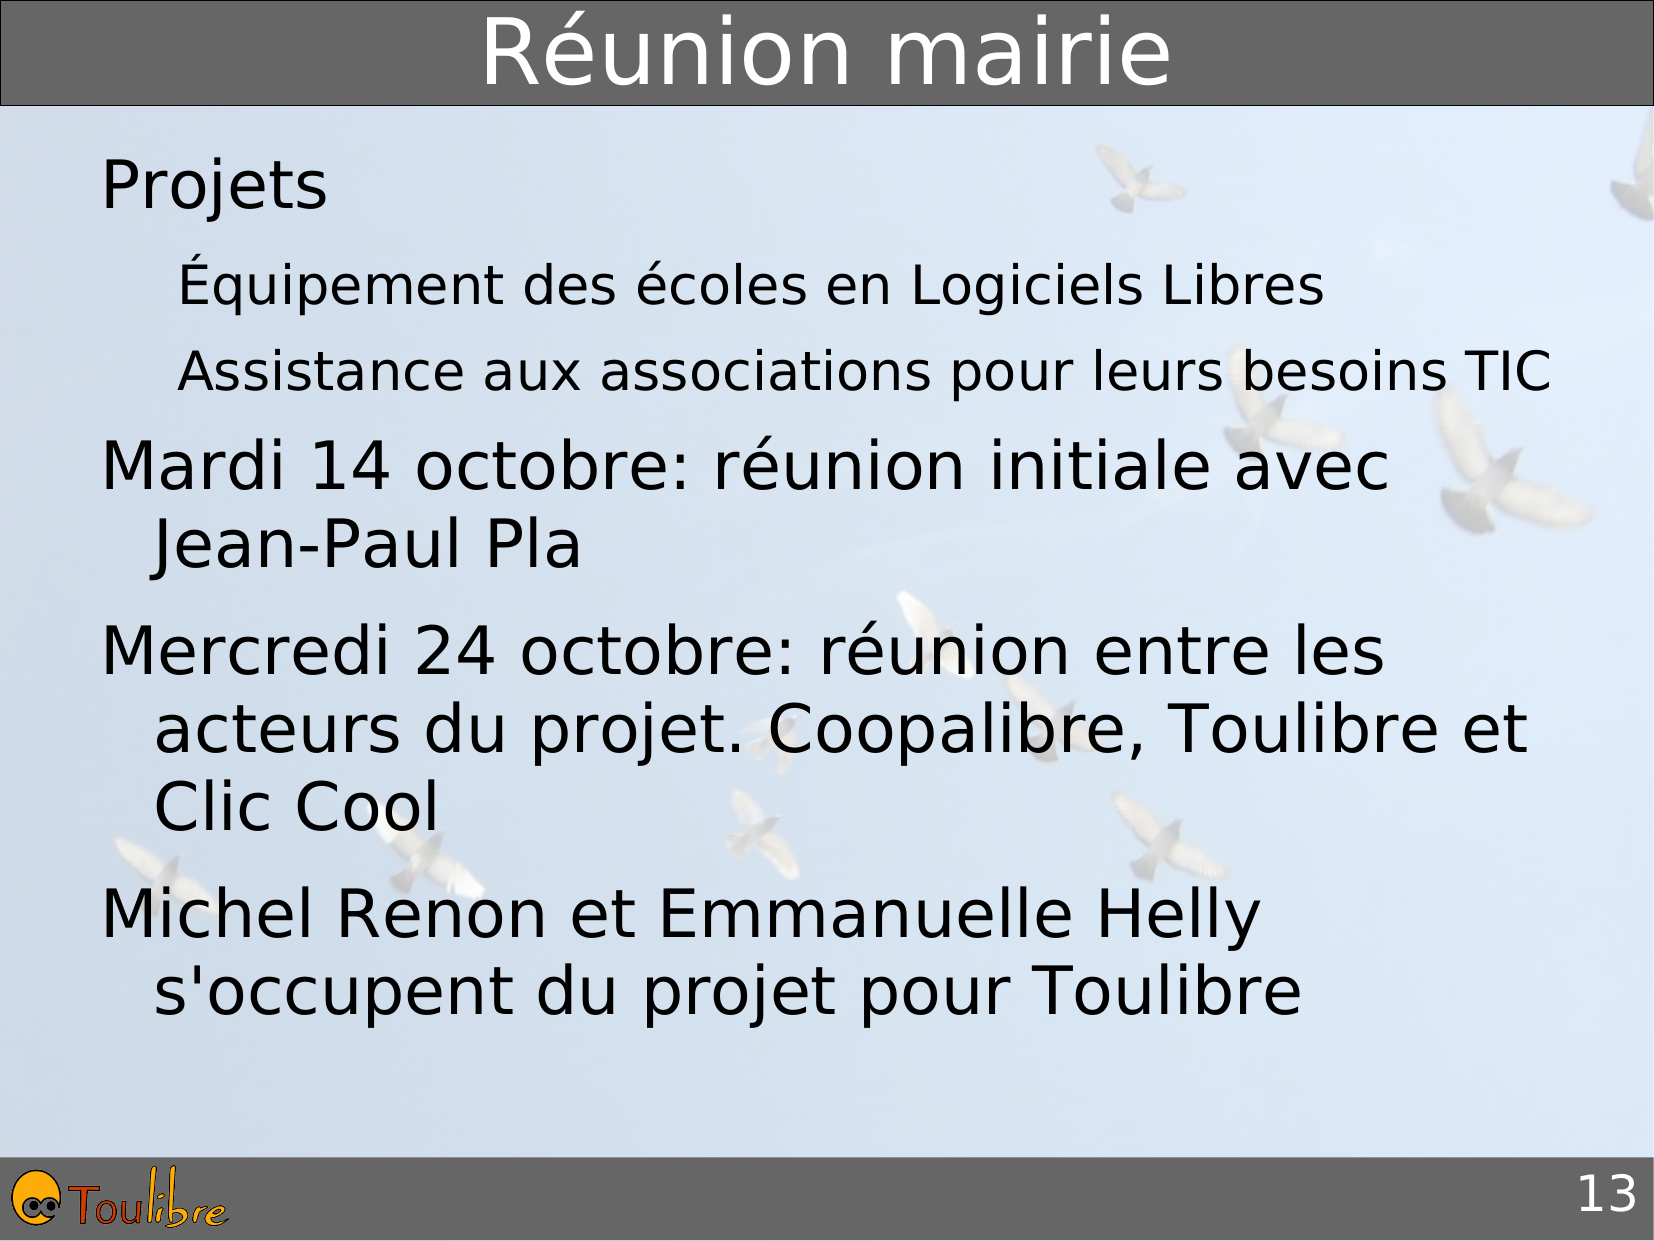

# Réunion mairie
Projets
Équipement des écoles en Logiciels Libres
Assistance aux associations pour leurs besoins TIC
Mardi 14 octobre: réunion initiale avec Jean-Paul Pla
Mercredi 24 octobre: réunion entre les acteurs du projet. Coopalibre, Toulibre et Clic Cool
Michel Renon et Emmanuelle Helly s'occupent du projet pour Toulibre